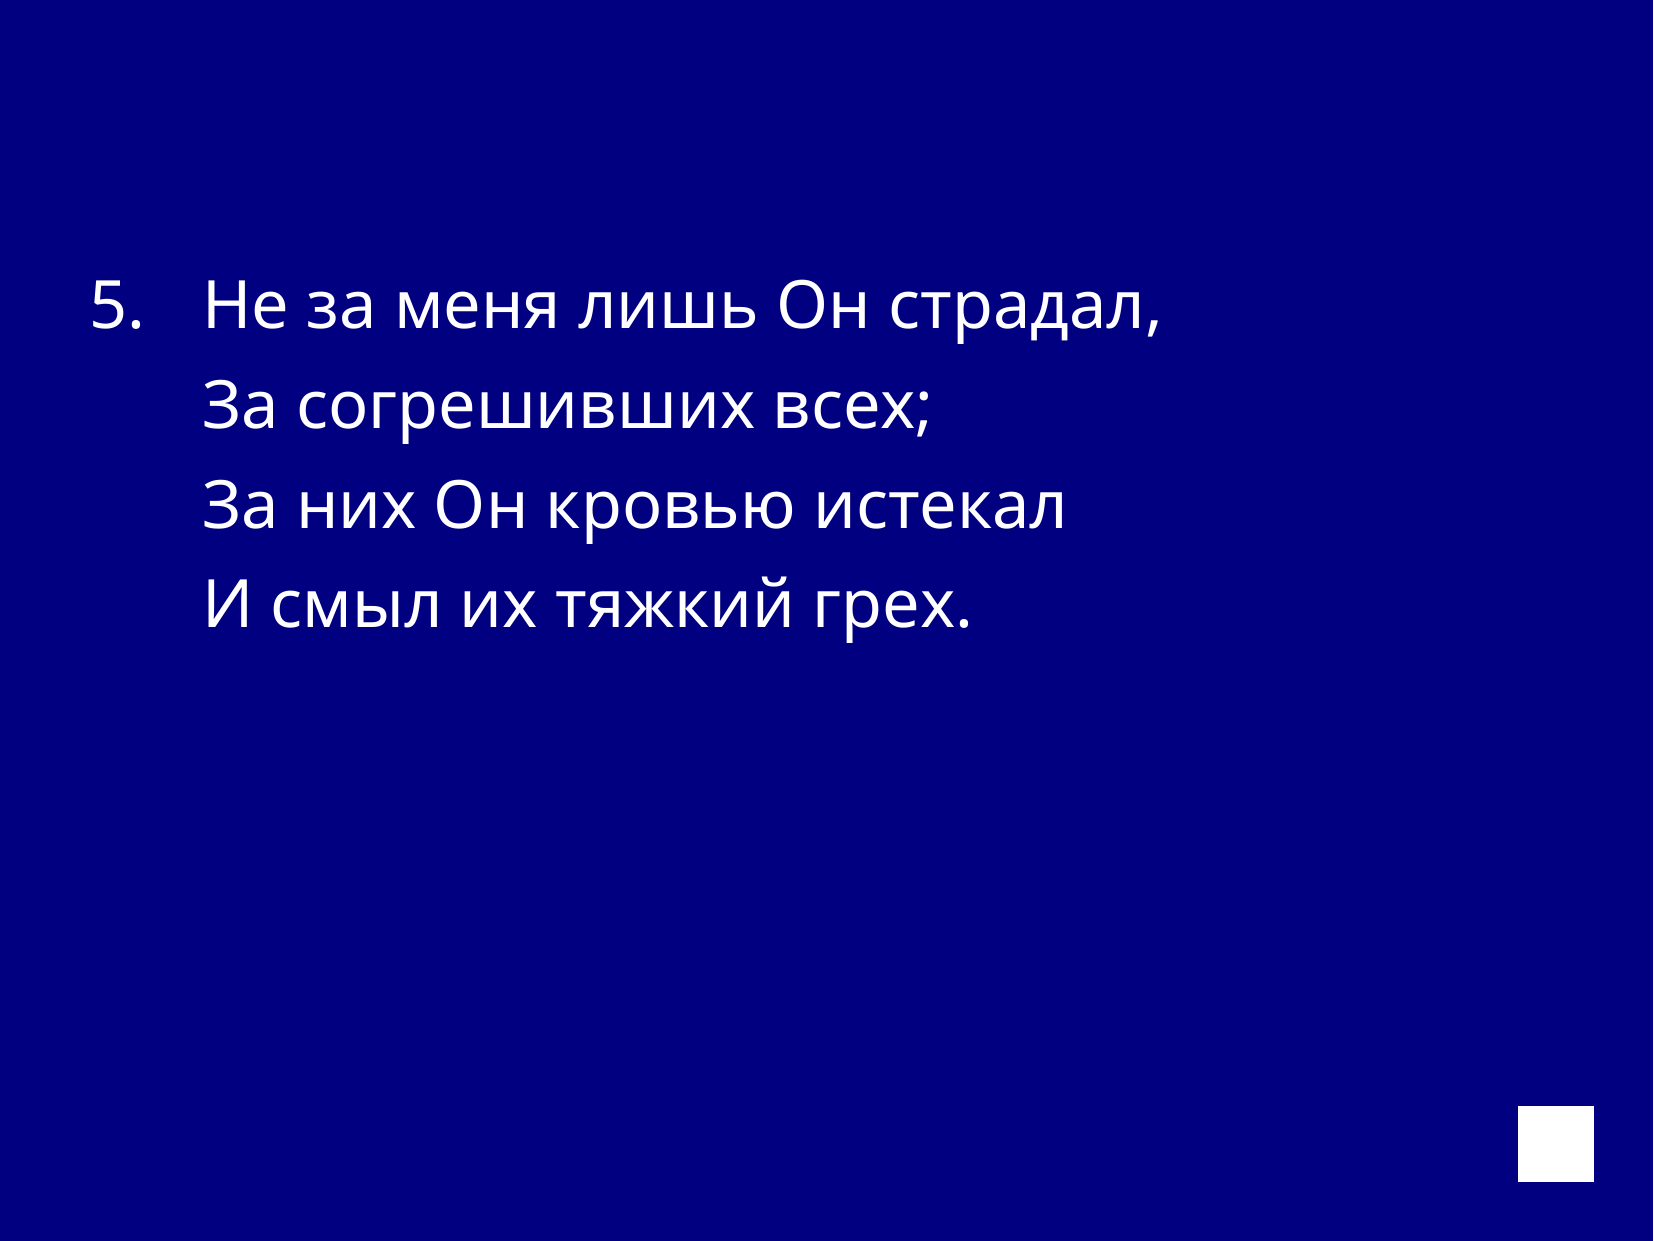

5.	Не за меня лишь Он страдал,
	За согрешивших всех;
	За них Он кровью истекал
	И смыл их тяжкий грех.